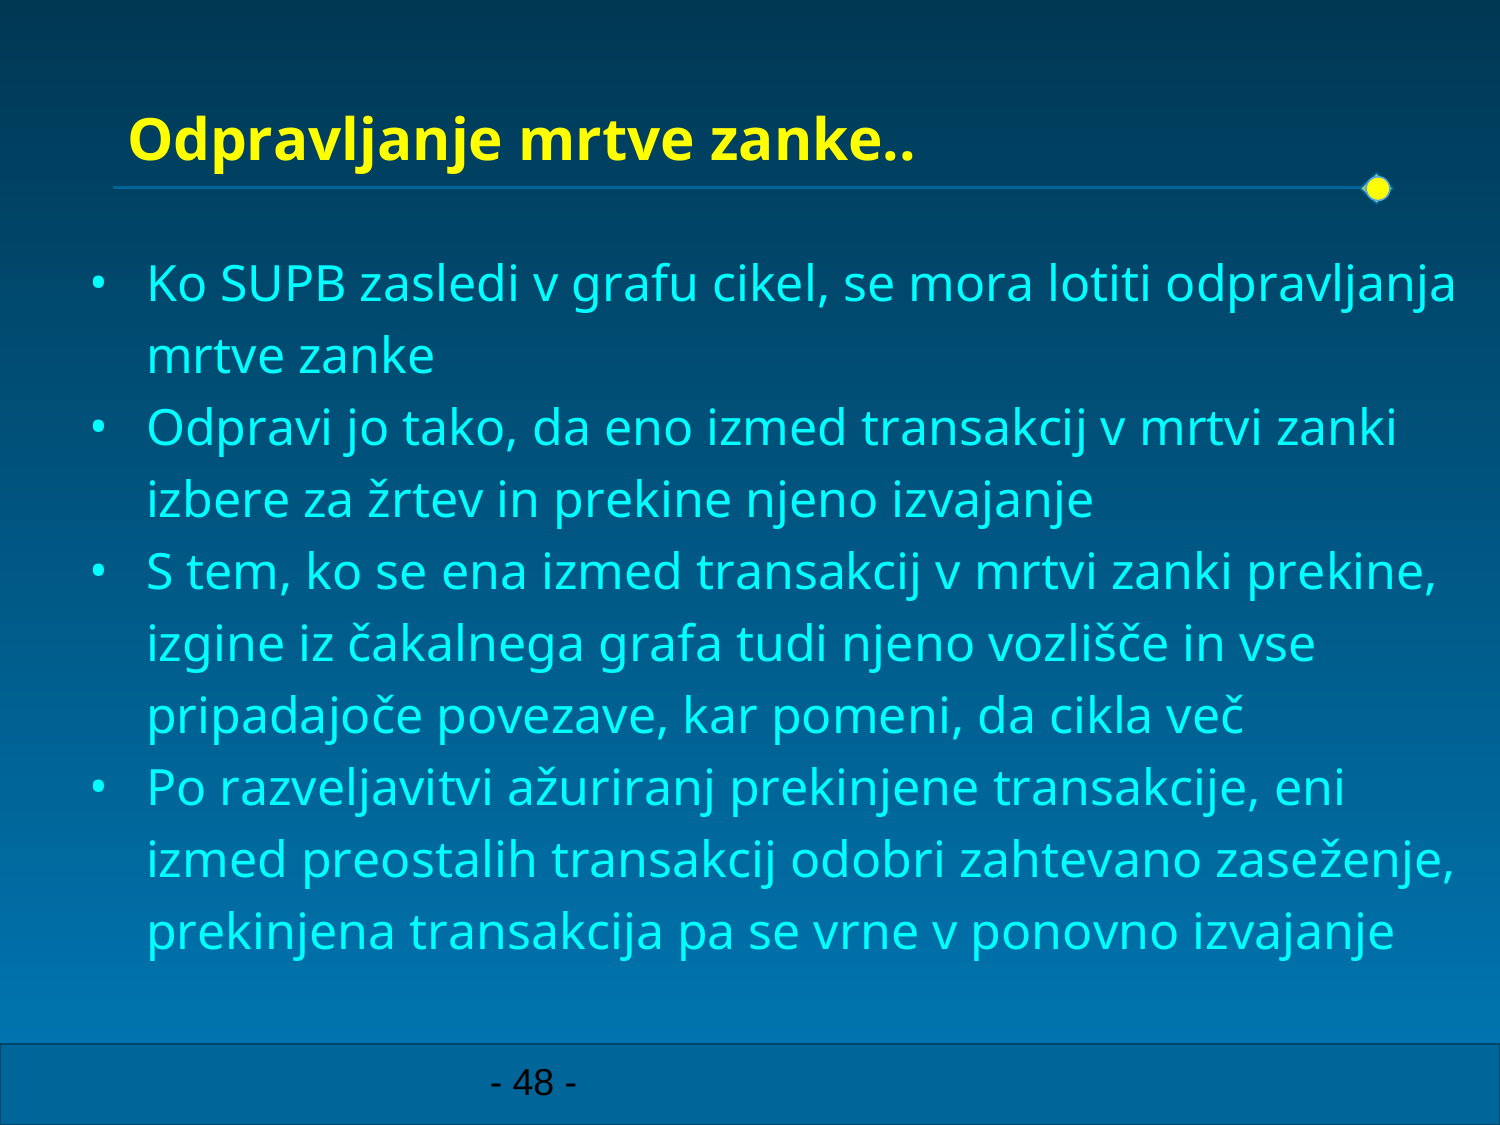

# Odpravljanje mrtve zanke..
Ko SUPB zasledi v grafu cikel, se mora lotiti odpravljanja mrtve zanke
Odpravi jo tako, da eno izmed transakcij v mrtvi zanki izbere za žrtev in prekine njeno izvajanje
S tem, ko se ena izmed transakcij v mrtvi zanki prekine, izgine iz čakalnega grafa tudi njeno vozlišče in vse pripadajoče povezave, kar pomeni, da cikla več
Po razveljavitvi ažuriranj prekinjene transakcije, eni izmed preostalih transakcij odobri zahtevano zaseženje, prekinjena transakcija pa se vrne v ponovno izvajanje